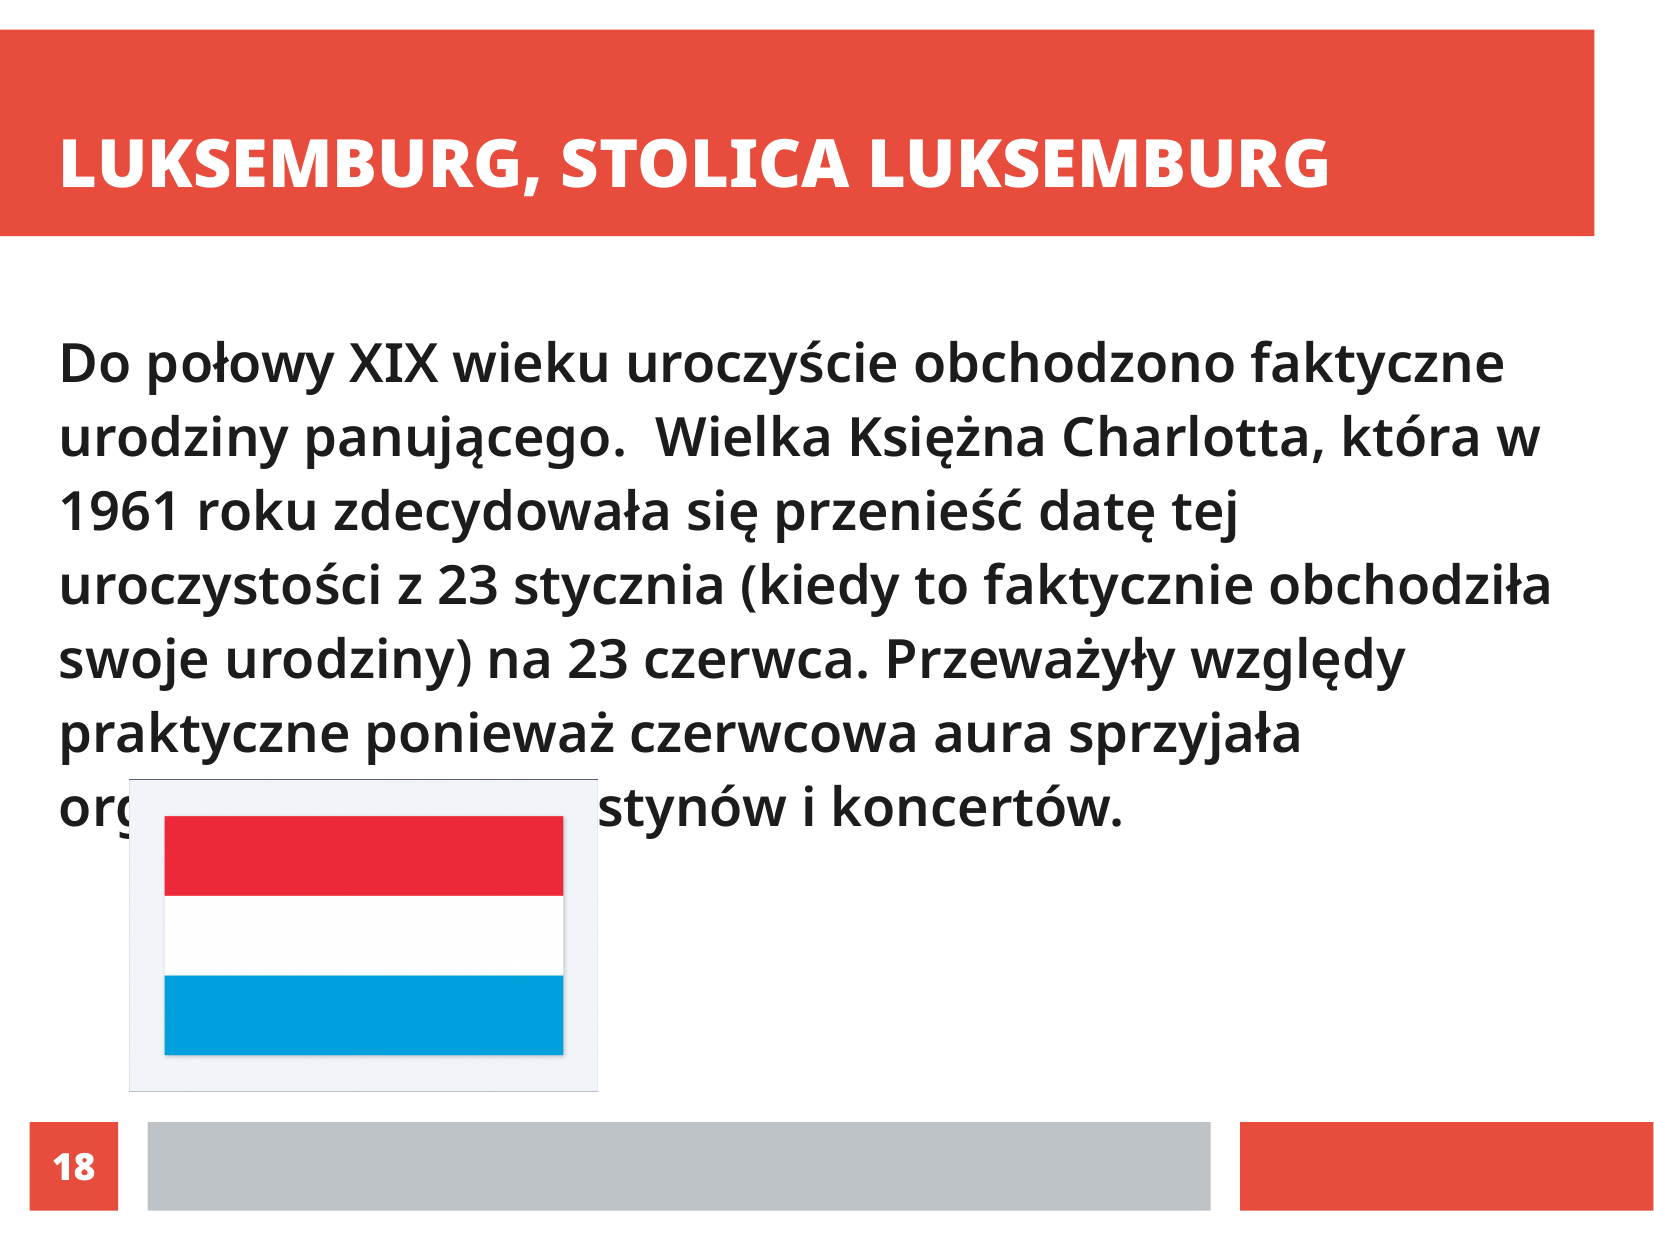

# LUKSEMBURG, STOLICA LUKSEMBURG
Do połowy XIX wieku uroczyście obchodzono faktyczne urodziny panującego. Wielka Księżna Charlotta, która w 1961 roku zdecydowała się przenieść datę tej uroczystości z 23 stycznia (kiedy to faktycznie obchodziła swoje urodziny) na 23 czerwca. Przeważyły względy praktyczne ponieważ czerwcowa aura sprzyjała organizacji parad, festynów i koncertów.
18